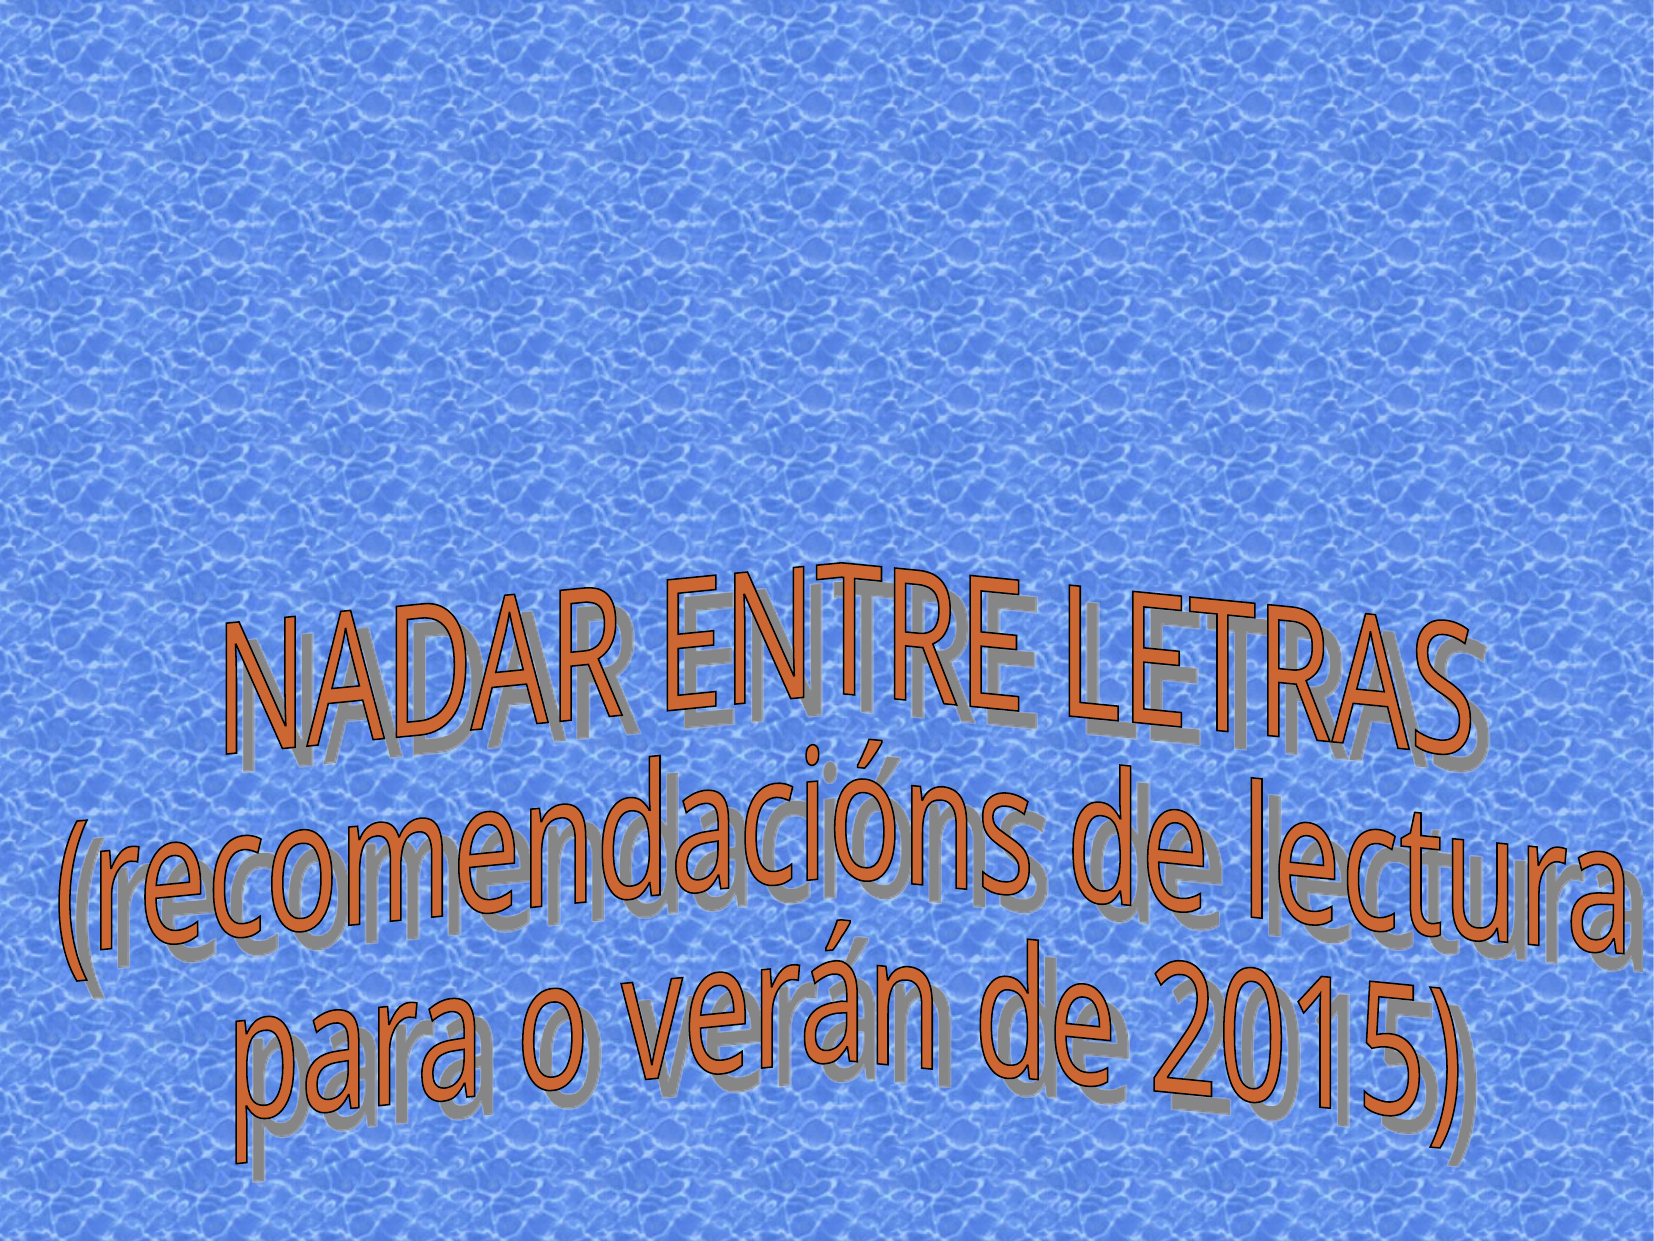

NADAR ENTRE LETRAS
(recomendacións de lectura
para o verán de 2015)